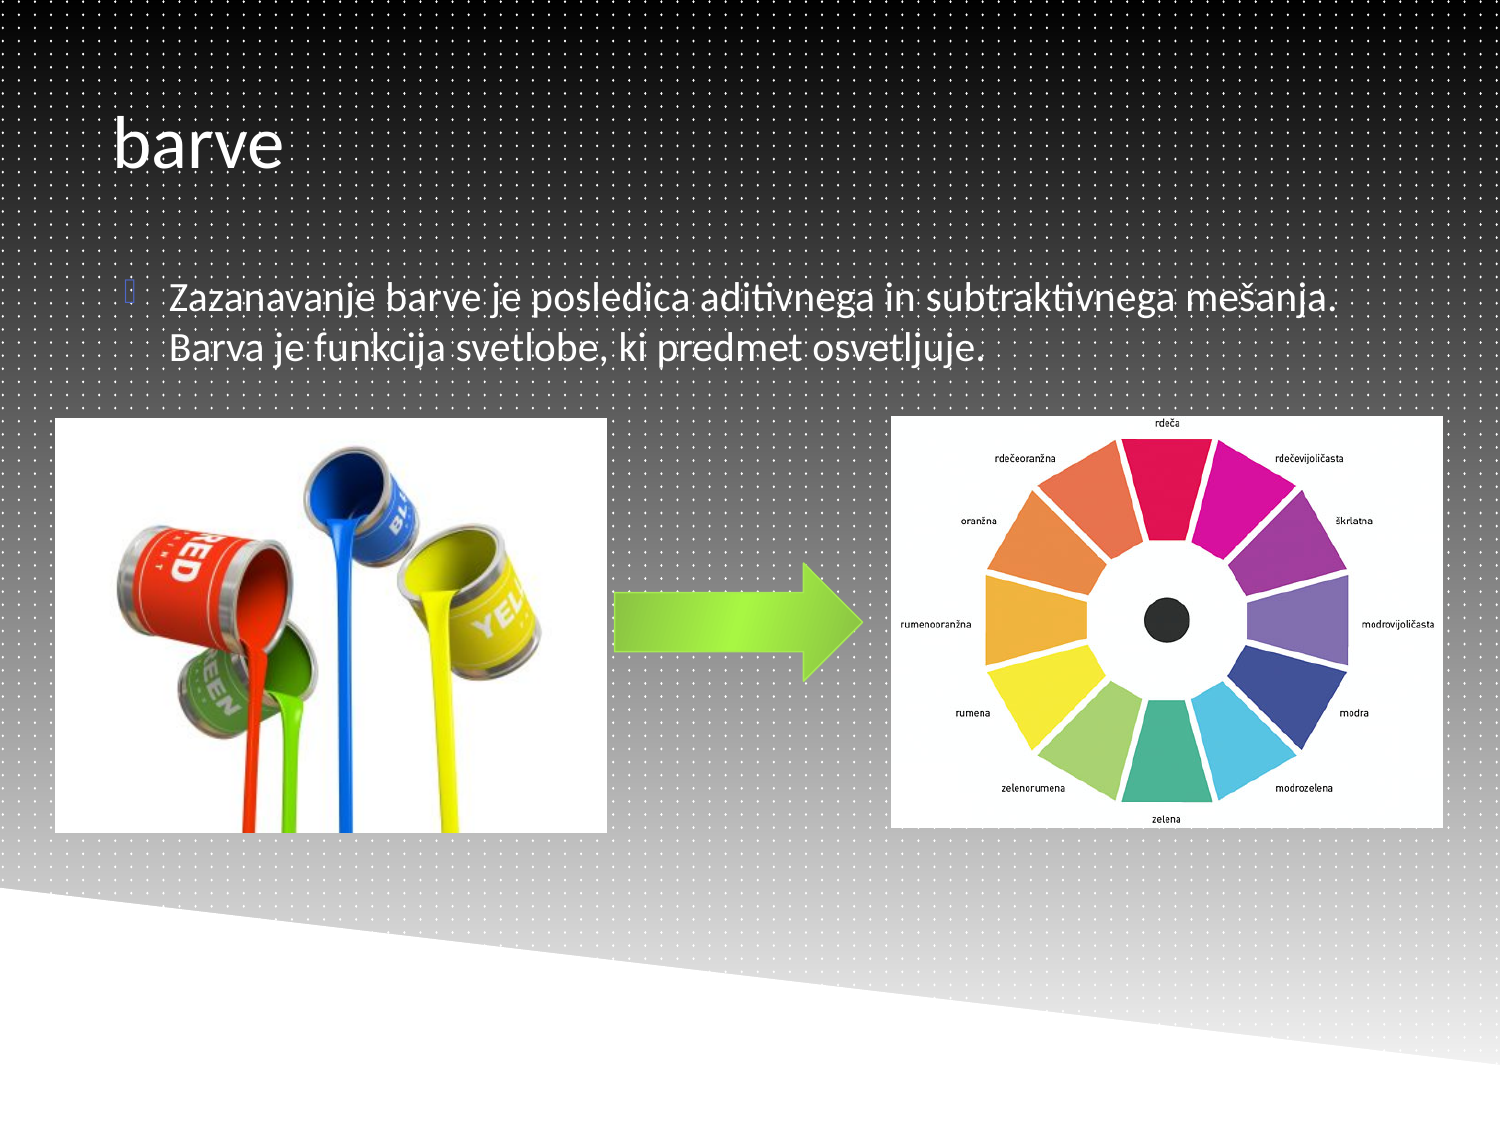

# barve
Zazanavanje barve je posledica aditivnega in subtraktivnega mešanja. Barva je funkcija svetlobe, ki predmet osvetljuje.